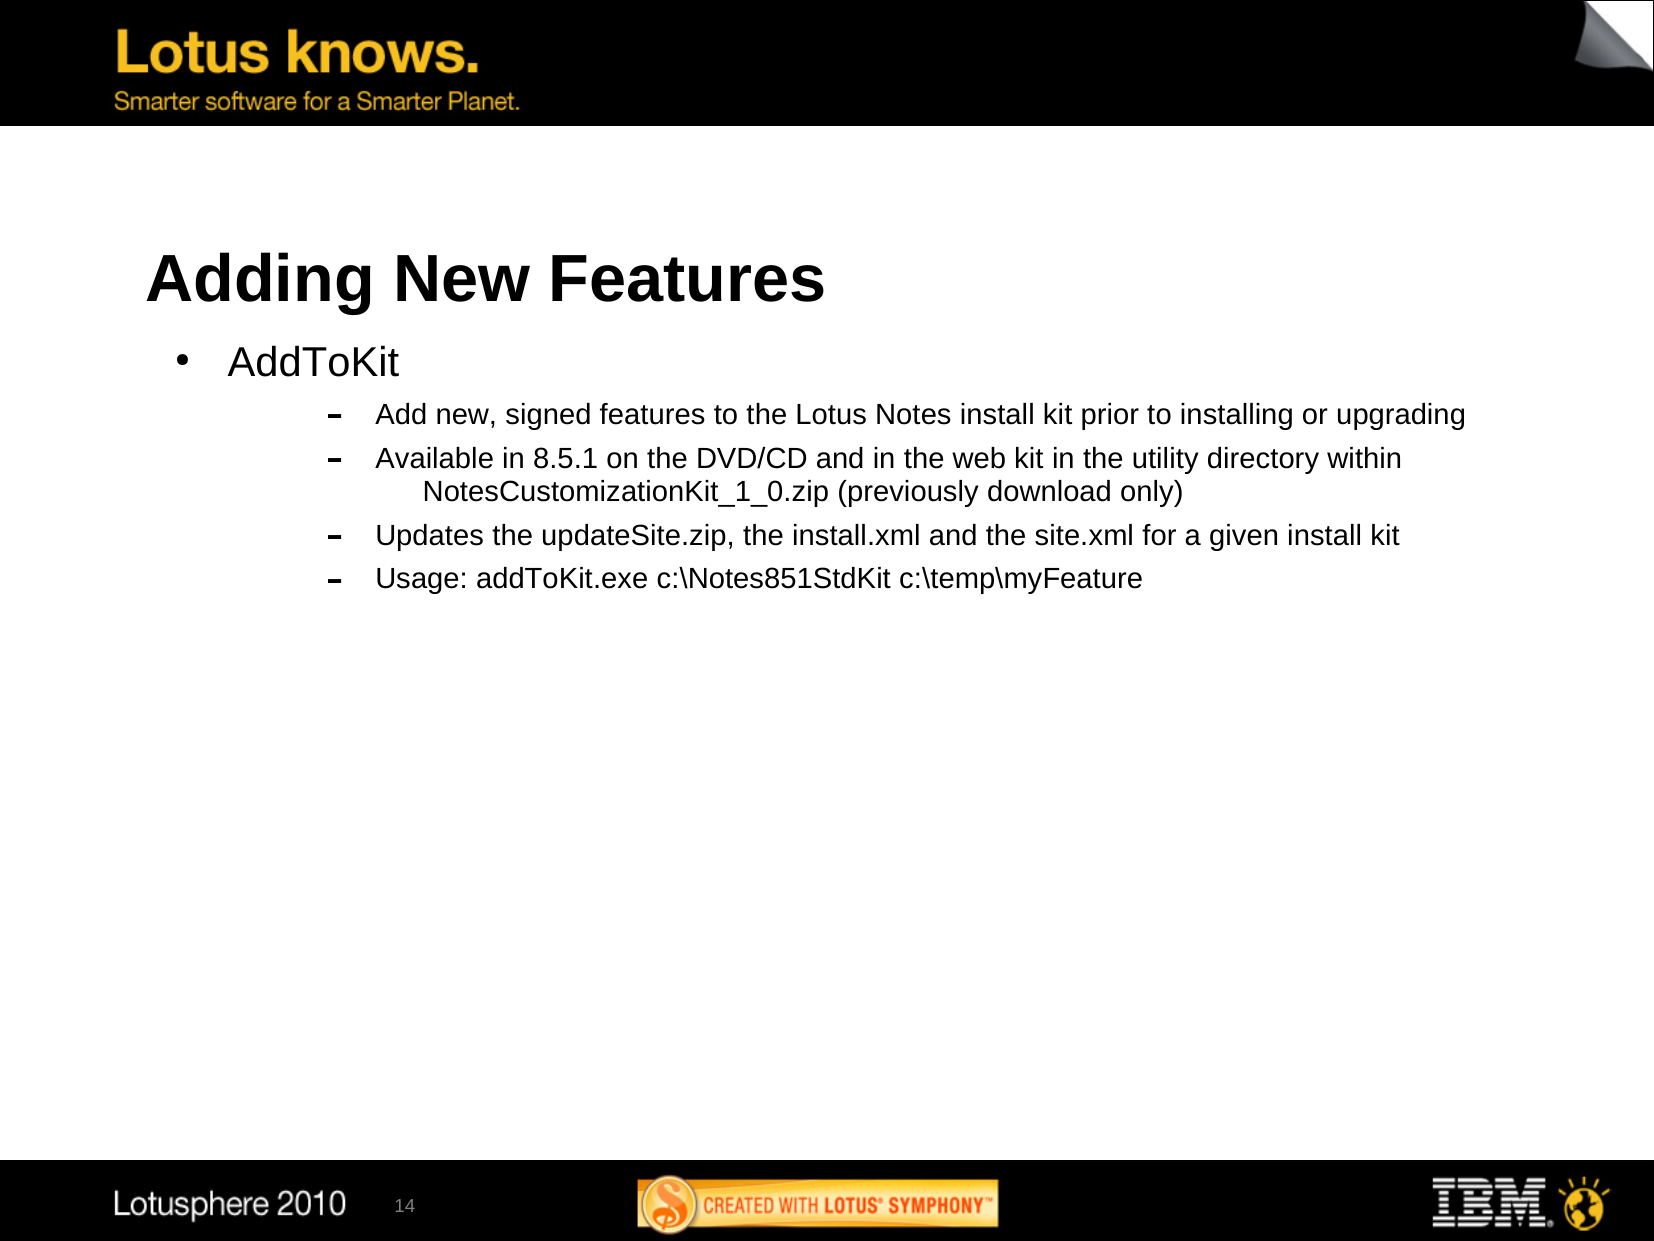

# Adding New Features
AddToKit
Add new, signed features to the Lotus Notes install kit prior to installing or upgrading
Available in 8.5.1 on the DVD/CD and in the web kit in the utility directory within NotesCustomizationKit_1_0.zip (previously download only)
Updates the updateSite.zip, the install.xml and the site.xml for a given install kit
Usage: addToKit.exe c:\Notes851StdKit c:\temp\myFeature
14